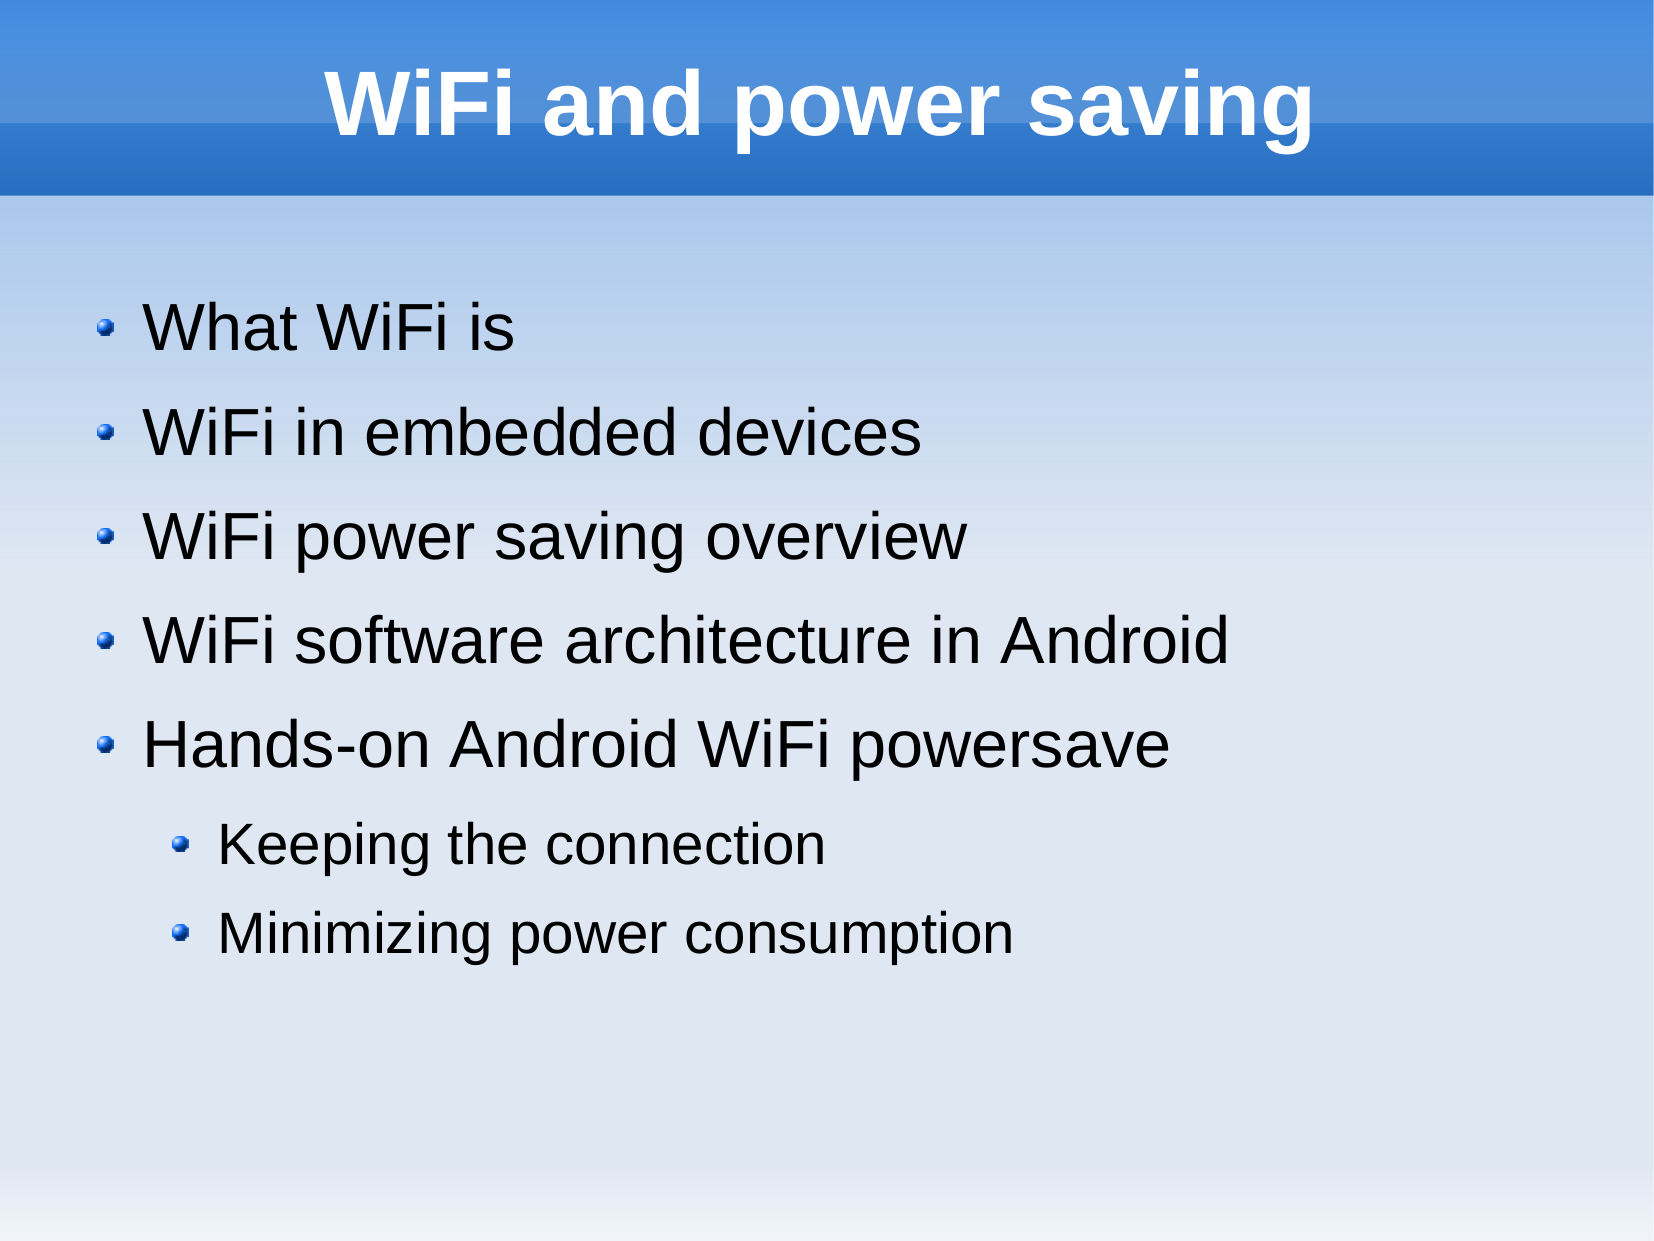

# WiFi and power saving
What WiFi is
WiFi in embedded devices
WiFi power saving overview
WiFi software architecture in Android
Hands-on Android WiFi powersave
Keeping the connection
Minimizing power consumption